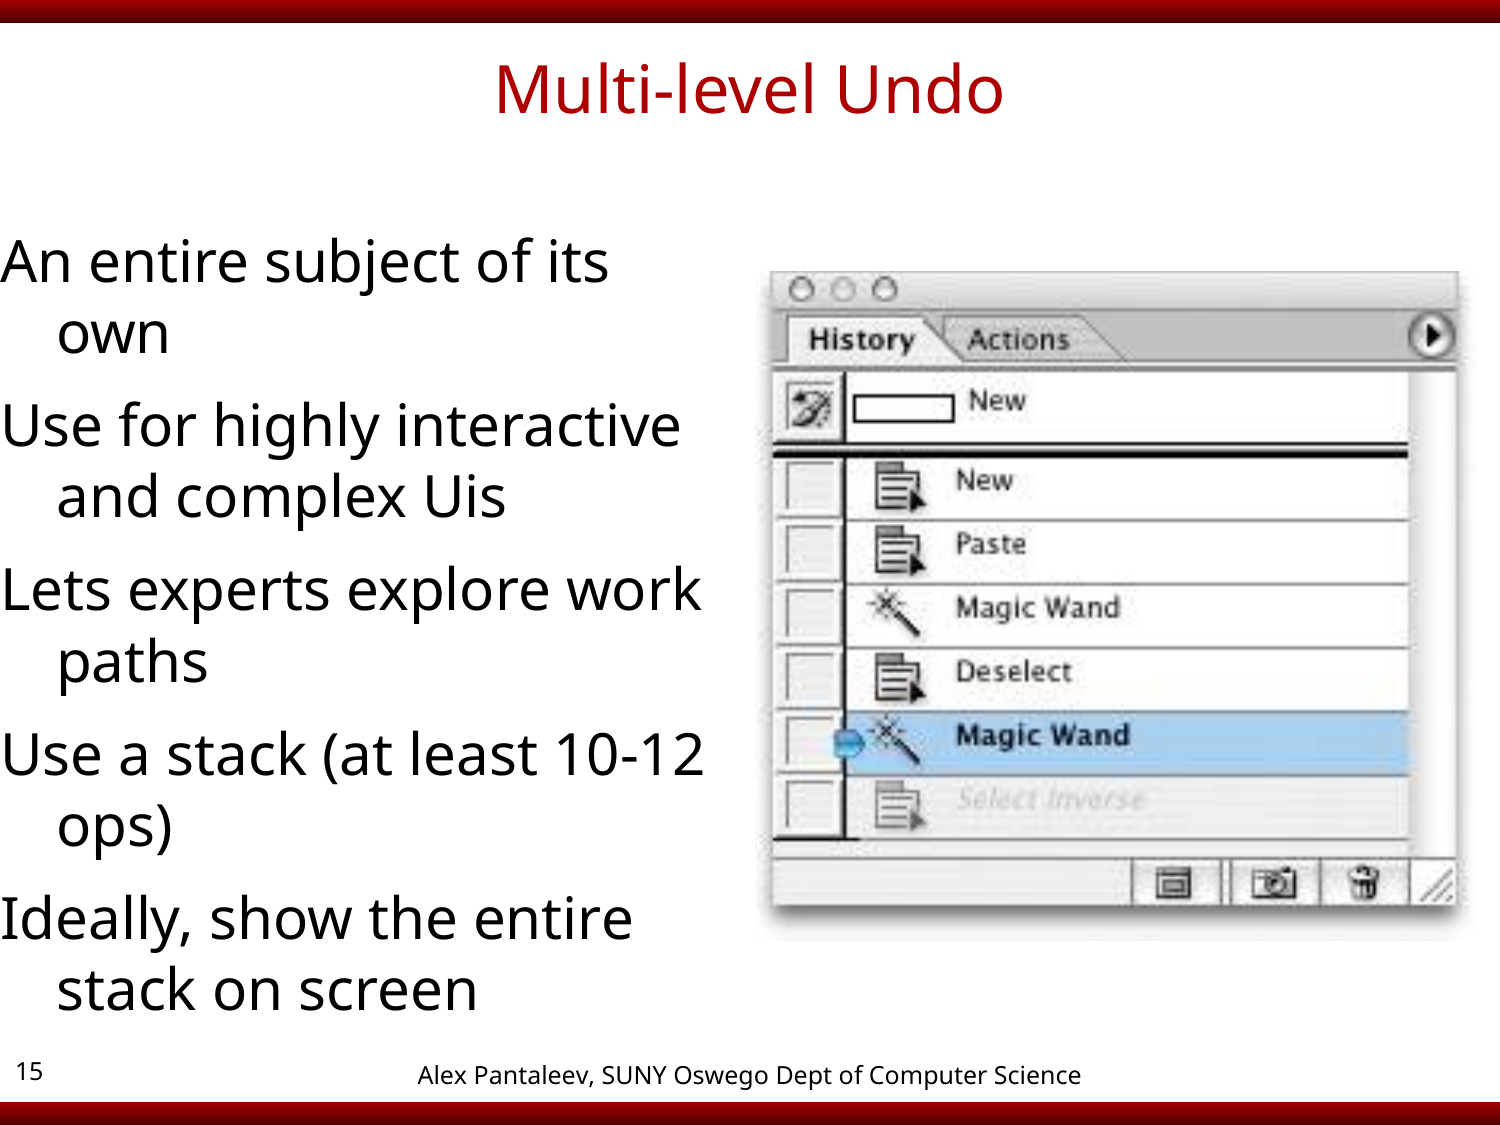

# Multi-level Undo
An entire subject of its own
Use for highly interactive and complex Uis
Lets experts explore work paths
Use a stack (at least 10-12 ops)
Ideally, show the entire stack on screen
15